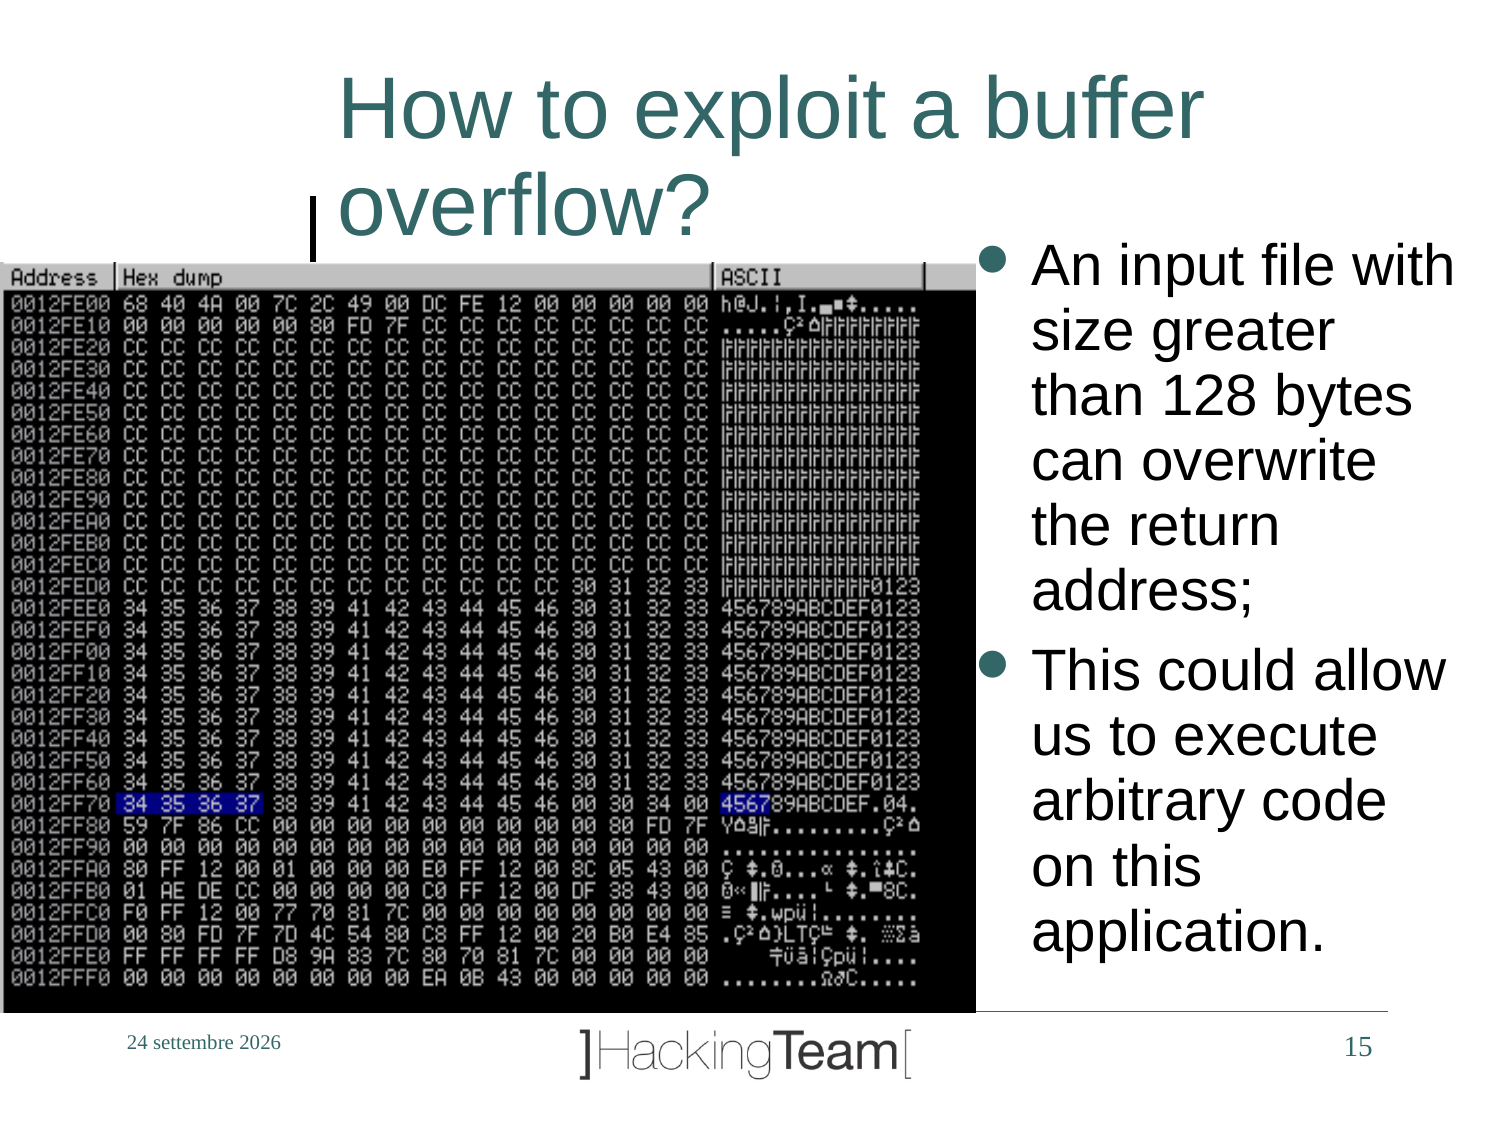

# How to exploit a buffer overflow?
An input file with size greater than 128 bytes can overwrite the return address;
This could allow us to execute arbitrary code on this application.
15